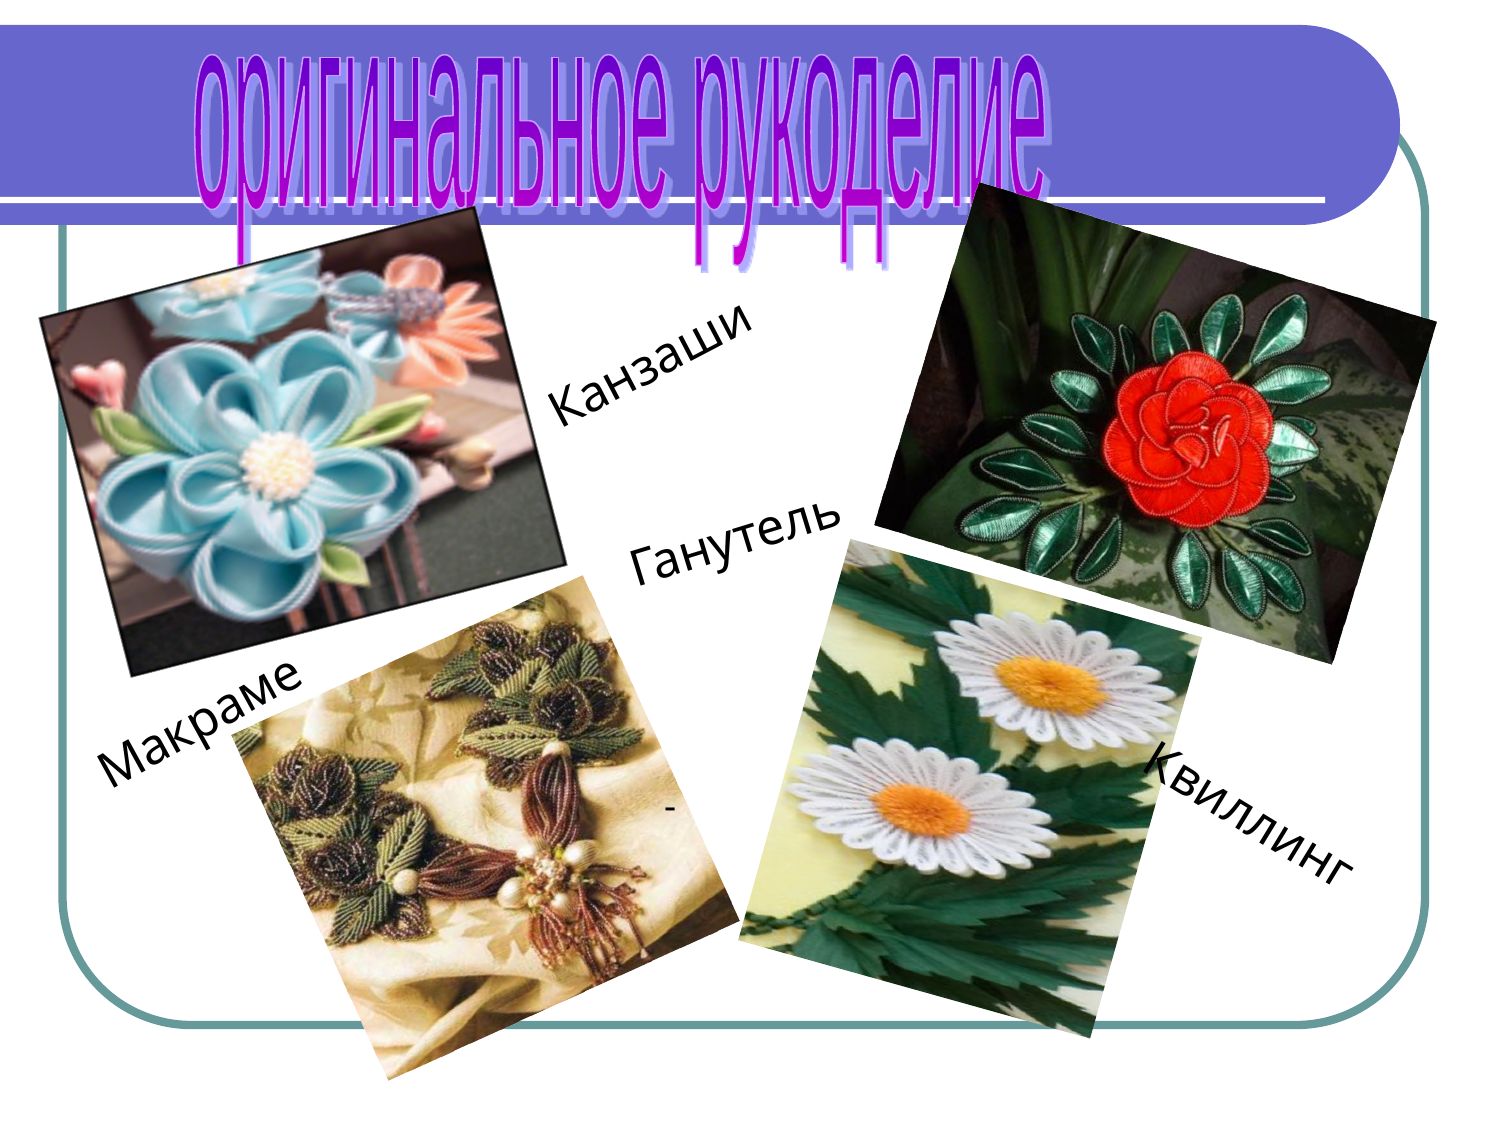

оригинальное рукоделие
Канзаши
Ганутель
Макраме
 -
Квиллинг
#